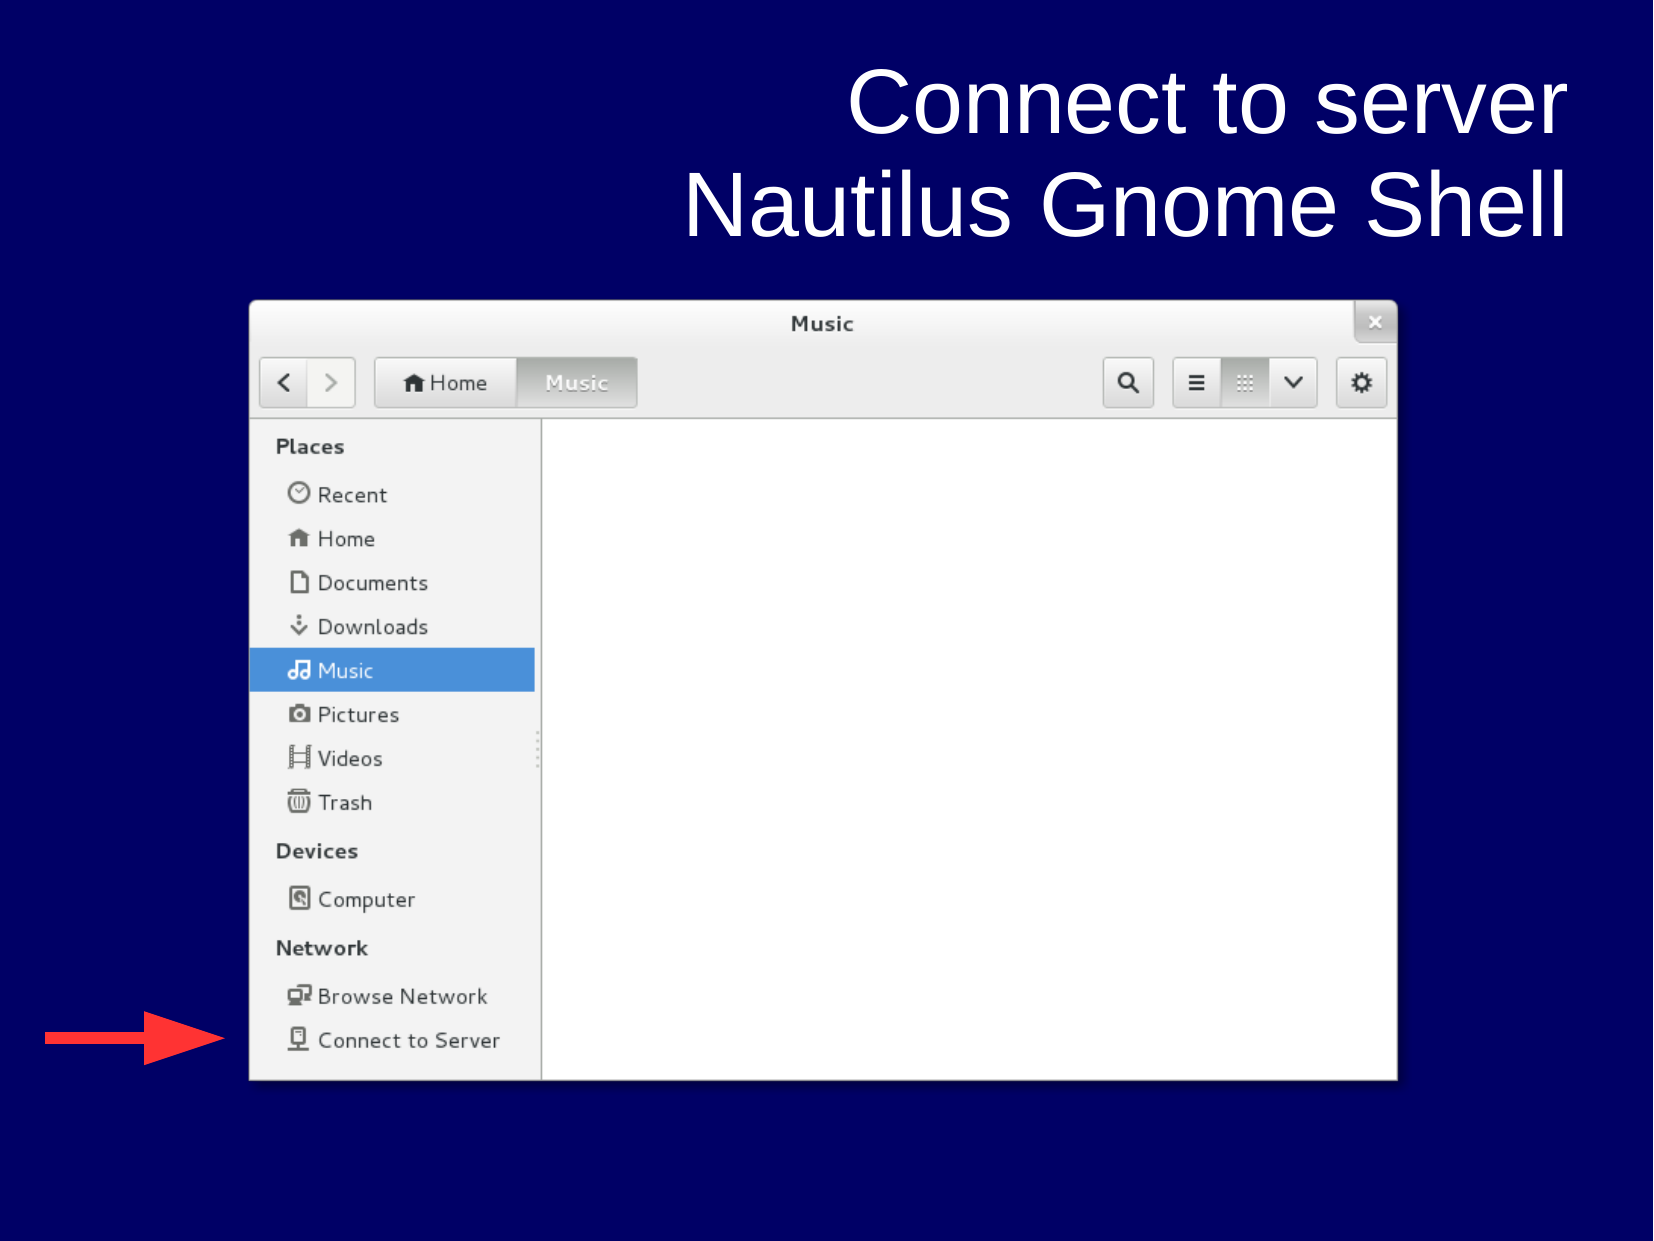

# Connect to server Nautilus Gnome Shell